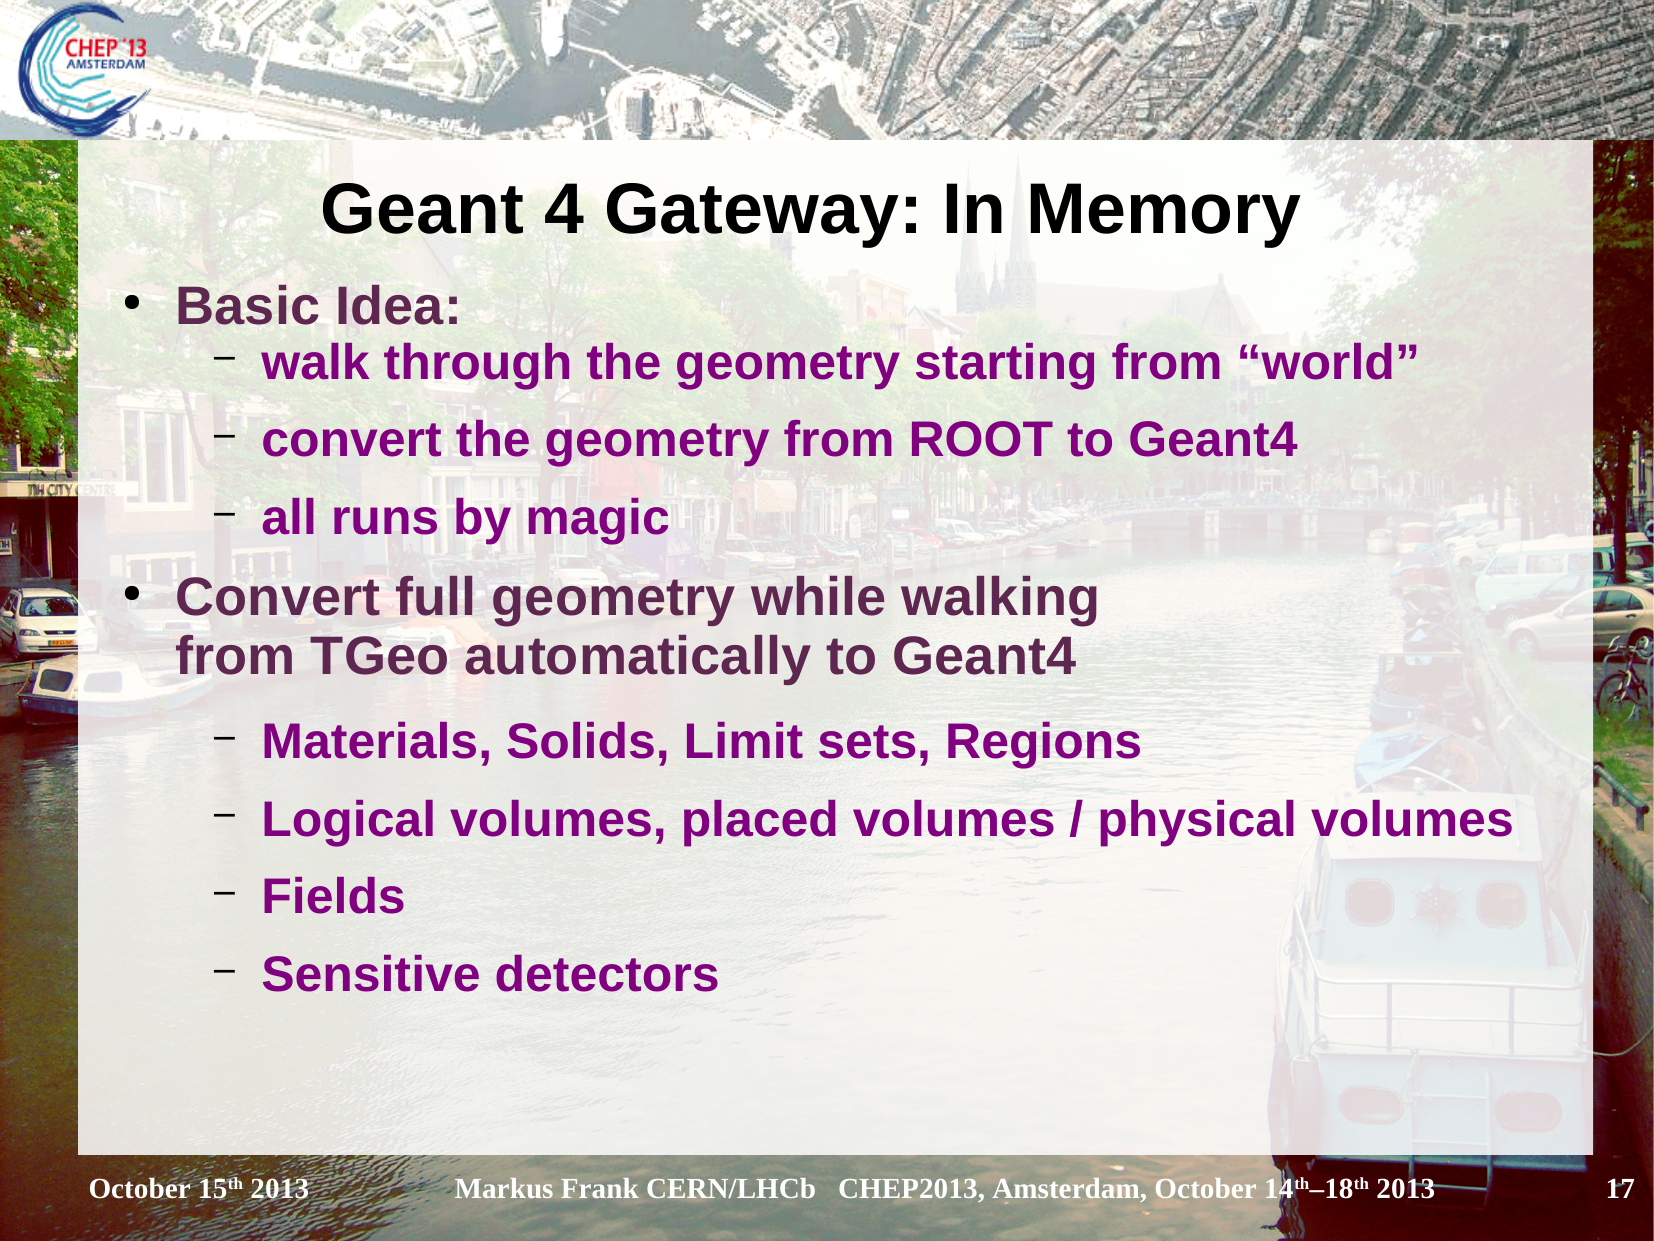

# Geant 4 Gateway: In Memory
Basic Idea:
walk through the geometry starting from “world”
convert the geometry from ROOT to Geant4
all runs by magic
Convert full geometry while walking
from TGeo automatically to Geant4
Materials, Solids, Limit sets, Regions
Logical volumes, placed volumes / physical volumes
Fields
Sensitive detectors
1-2 October 2013
CLIC Detector and Physics Collaboration Meeting, Markus Frank CERN/LHCb
17